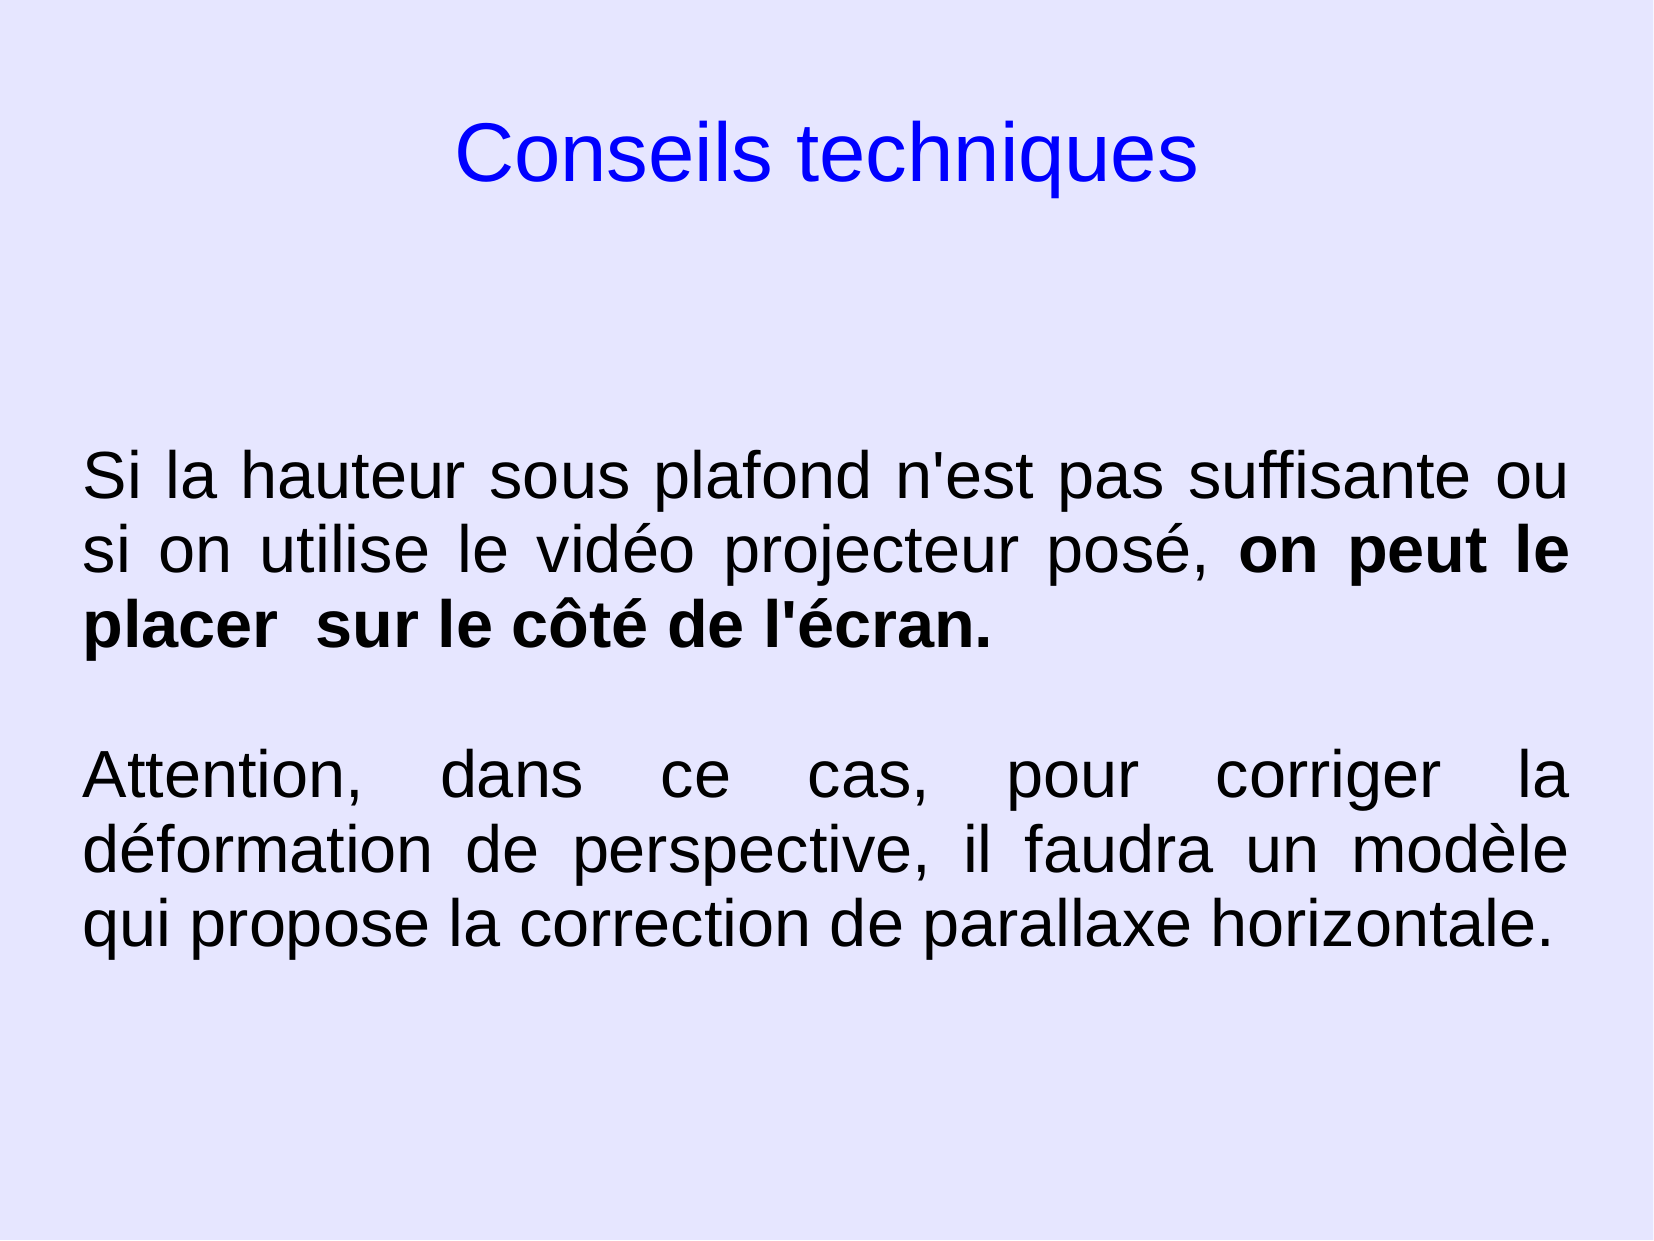

# Conseils techniques
Si la hauteur sous plafond n'est pas suffisante ou si on utilise le vidéo projecteur posé, on peut le placer sur le côté de l'écran.
Attention, dans ce cas, pour corriger la déformation de perspective, il faudra un modèle qui propose la correction de parallaxe horizontale.